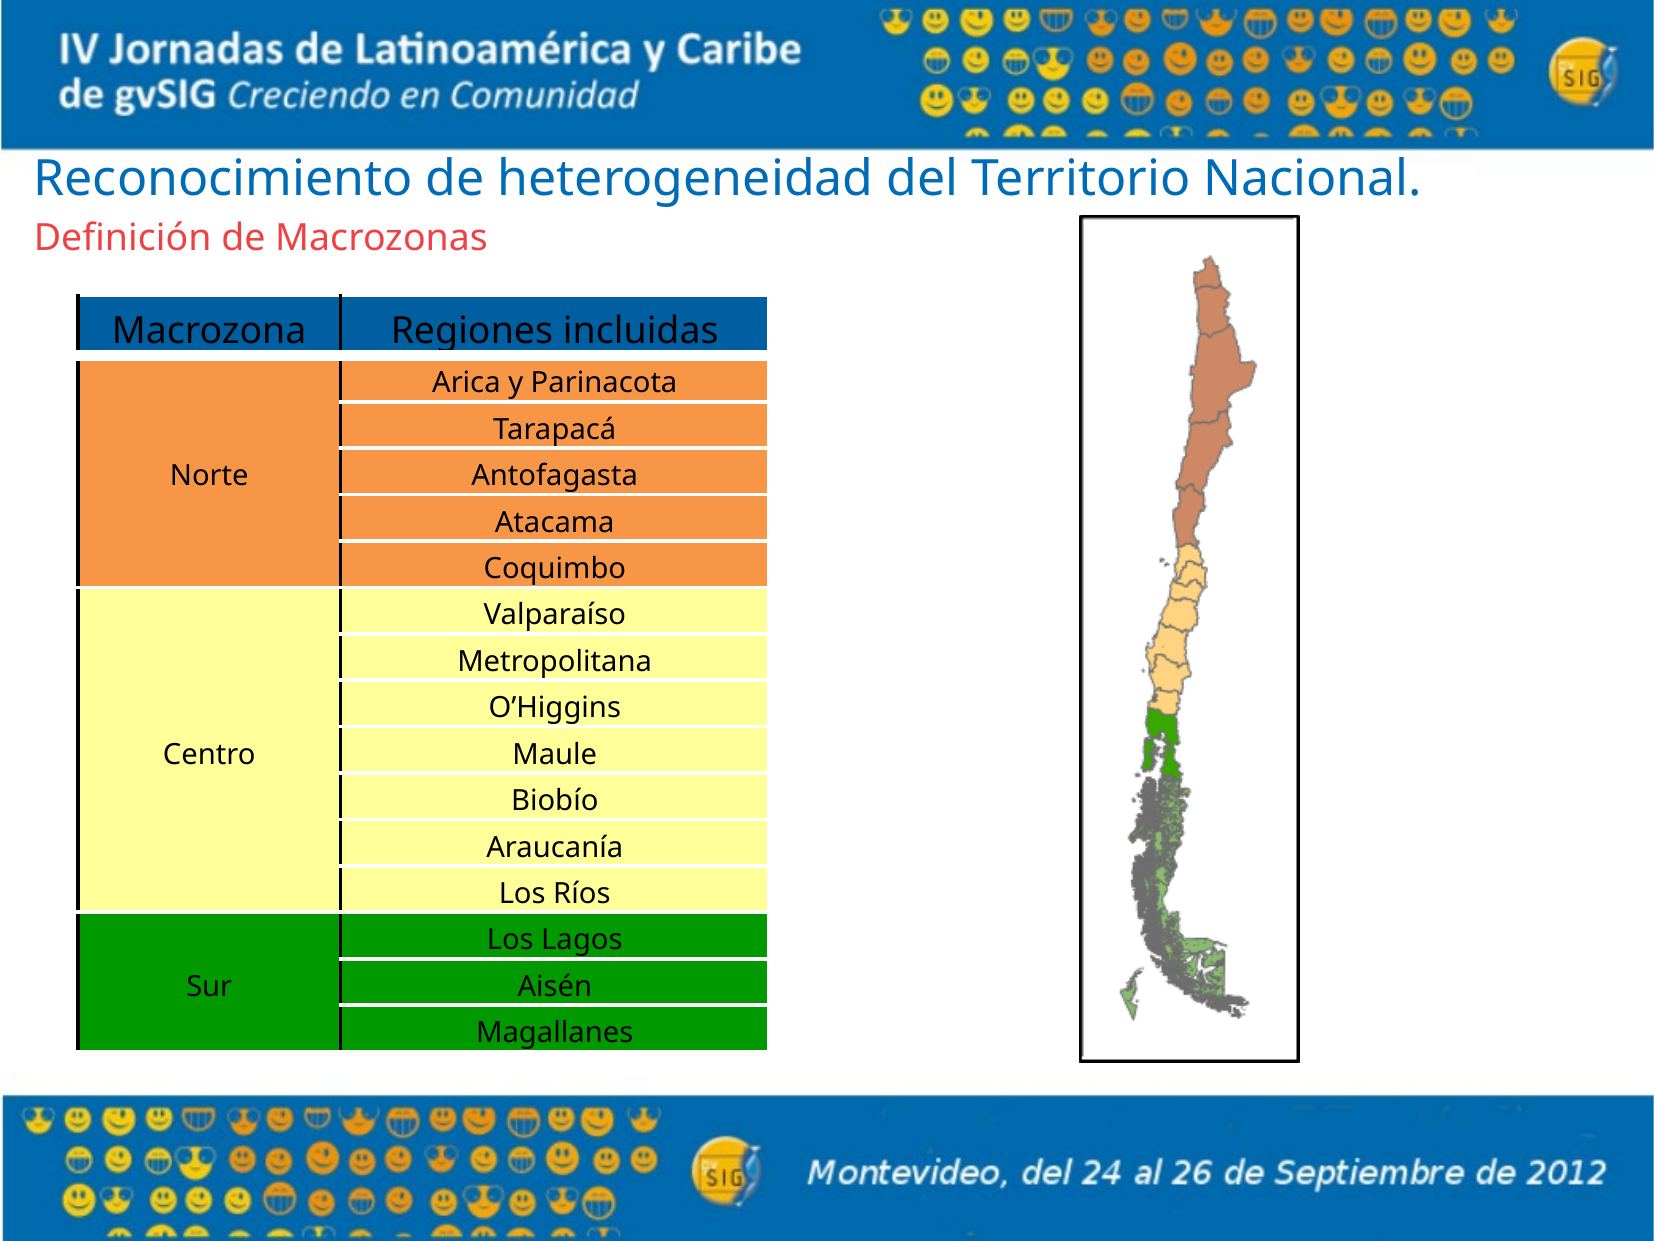

# Reconocimiento de heterogeneidad del Territorio Nacional. Definición de Macrozonas
| Macrozona | Regiones incluidas |
| --- | --- |
| Norte | Arica y Parinacota |
| | Tarapacá |
| | Antofagasta |
| | Atacama |
| | Coquimbo |
| Centro | Valparaíso |
| | Metropolitana |
| | O’Higgins |
| | Maule |
| | Biobío |
| | Araucanía |
| | Los Ríos |
| Sur | Los Lagos |
| | Aisén |
| | Magallanes |